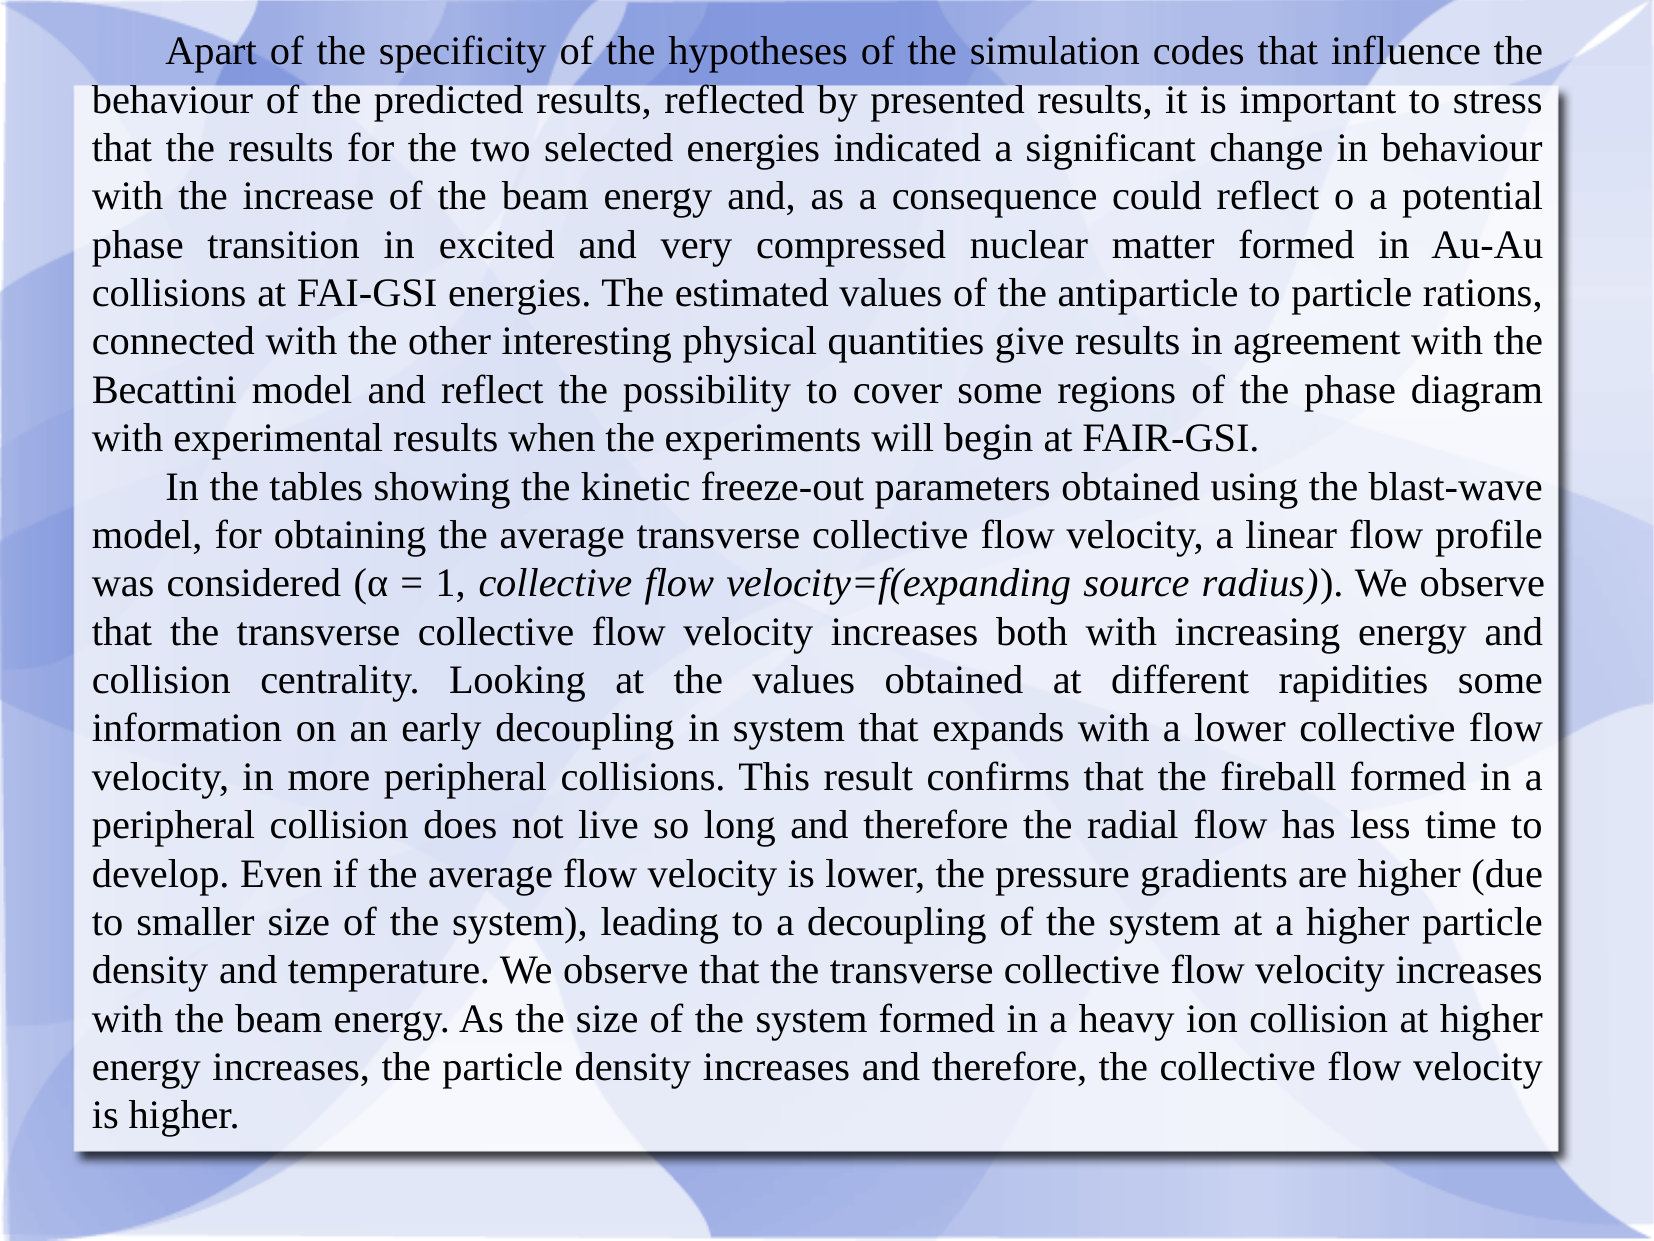

Apart of the specificity of the hypotheses of the simulation codes that influence the behaviour of the predicted results, reflected by presented results, it is important to stress that the results for the two selected energies indicated a significant change in behaviour with the increase of the beam energy and, as a consequence could reflect o a potential phase transition in excited and very compressed nuclear matter formed in Au-Au collisions at FAI-GSI energies. The estimated values of the antiparticle to particle rations, connected with the other interesting physical quantities give results in agreement with the Becattini model and reflect the possibility to cover some regions of the phase diagram with experimental results when the experiments will begin at FAIR-GSI.
In the tables showing the kinetic freeze-out parameters obtained using the blast-wave model, for obtaining the average transverse collective flow velocity, a linear flow profile was considered (α = 1, collective flow velocity=f(expanding source radius)). We observe that the transverse collective flow velocity increases both with increasing energy and collision centrality. Looking at the values obtained at different rapidities some information on an early decoupling in system that expands with a lower collective flow velocity, in more peripheral collisions. This result confirms that the fireball formed in a peripheral collision does not live so long and therefore the radial flow has less time to develop. Even if the average flow velocity is lower, the pressure gradients are higher (due to smaller size of the system), leading to a decoupling of the system at a higher particle density and temperature. We observe that the transverse collective flow velocity increases with the beam energy. As the size of the system formed in a heavy ion collision at higher energy increases, the particle density increases and therefore, the collective flow velocity is higher.